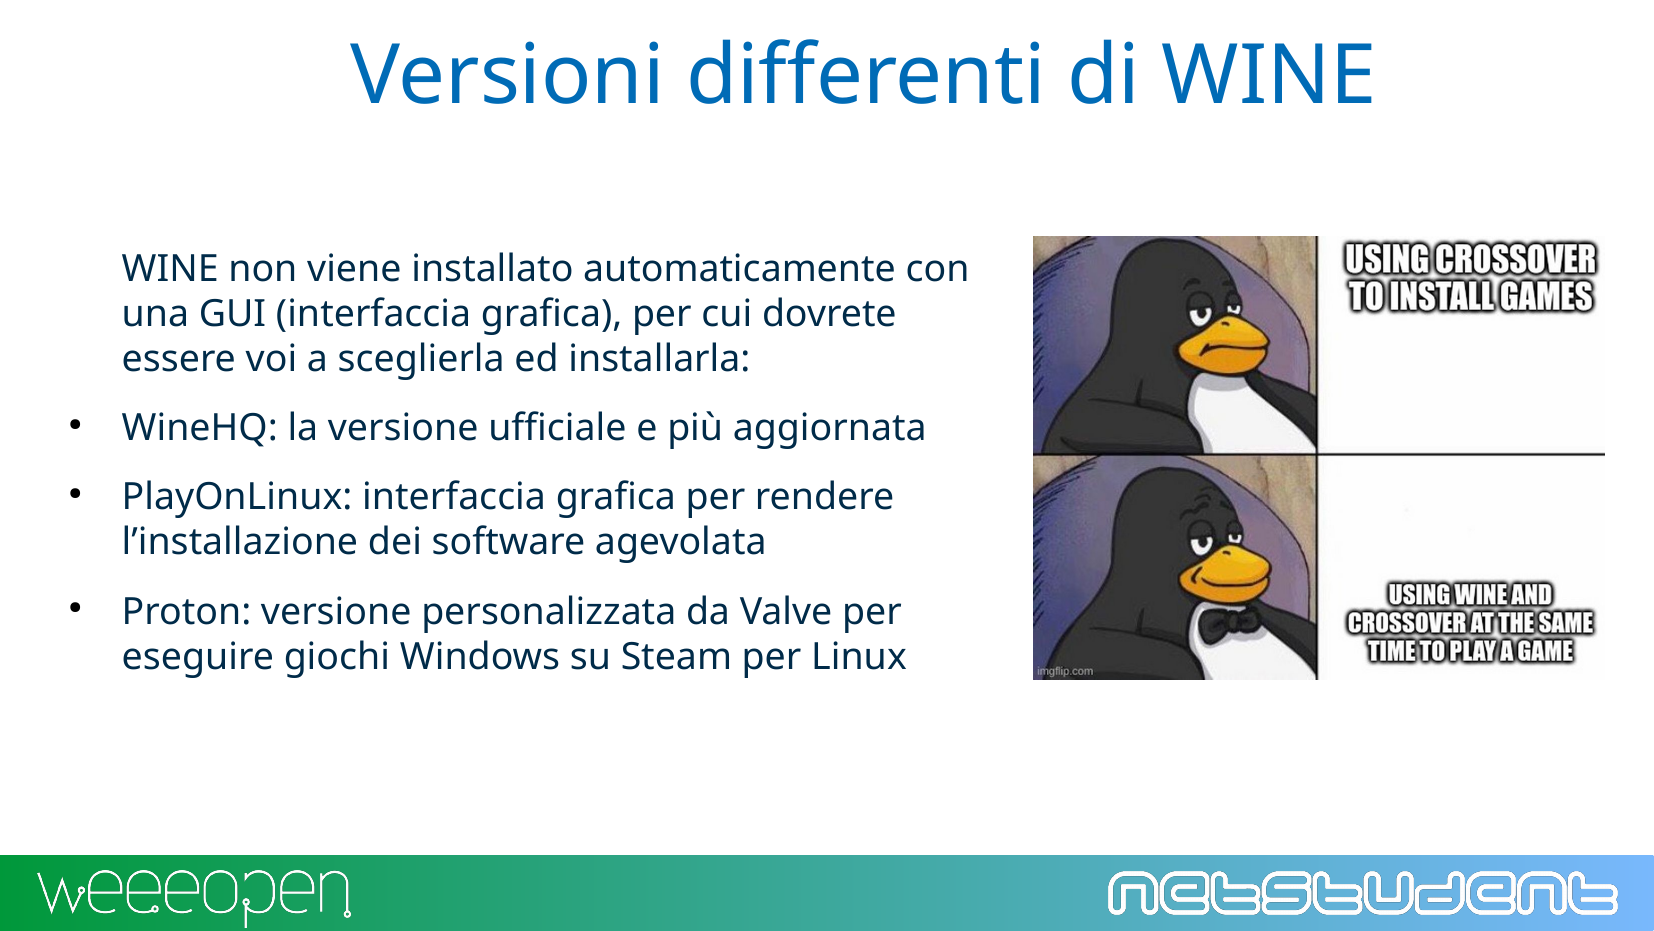

# Versioni differenti di WINE
WINE non viene installato automaticamente con una GUI (interfaccia grafica), per cui dovrete essere voi a sceglierla ed installarla:
WineHQ: la versione ufficiale e più aggiornata
PlayOnLinux: interfaccia grafica per rendere l’installazione dei software agevolata
Proton: versione personalizzata da Valve per eseguire giochi Windows su Steam per Linux